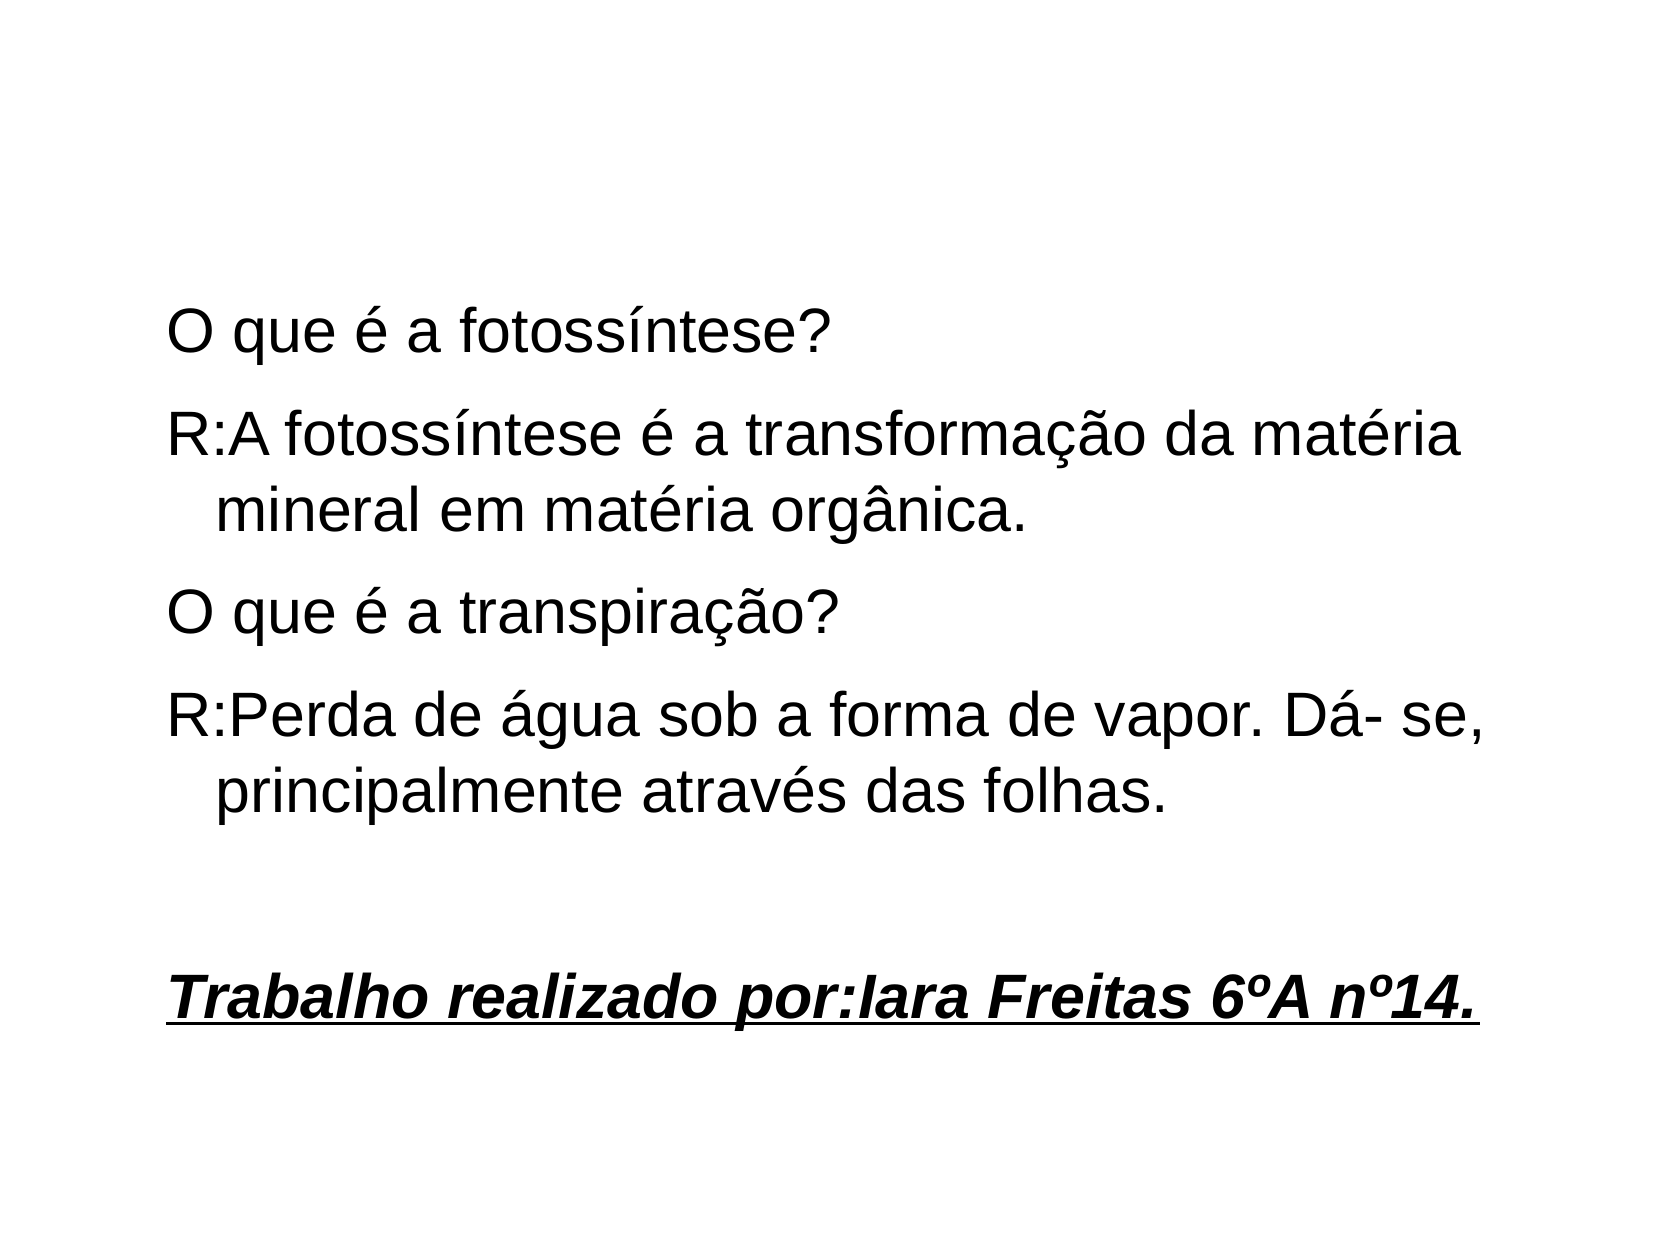

# O que é a fotossíntese?
R:A fotossíntese é a transformação da matéria mineral em matéria orgânica.
O que é a transpiração?
R:Perda de água sob a forma de vapor. Dá- se, principalmente através das folhas.
Trabalho realizado por:Iara Freitas 6ºA nº14.